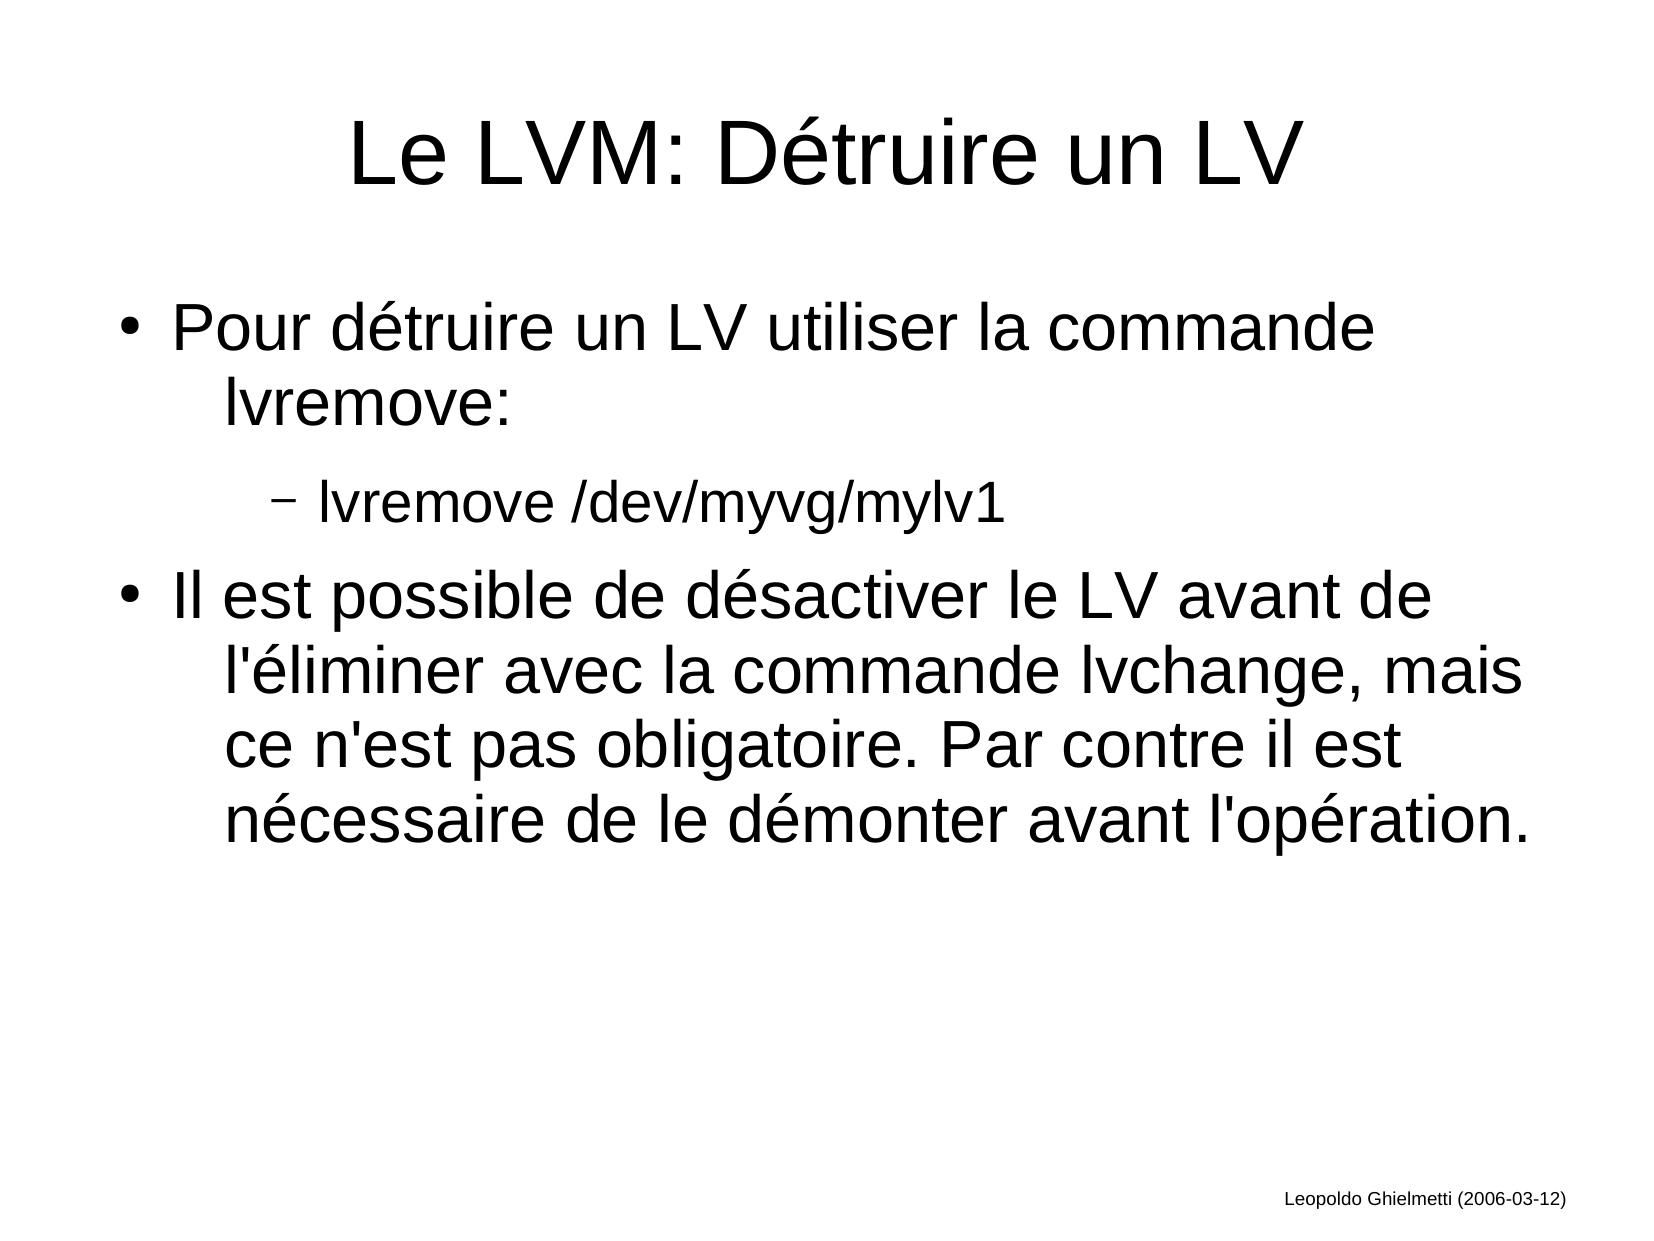

# Le LVM: Détruire un LV
Pour détruire un LV utiliser la commande lvremove:
lvremove /dev/myvg/mylv1
Il est possible de désactiver le LV avant de l'éliminer avec la commande lvchange, mais ce n'est pas obligatoire. Par contre il est nécessaire de le démonter avant l'opération.
Leopoldo Ghielmetti (2006-03-12)